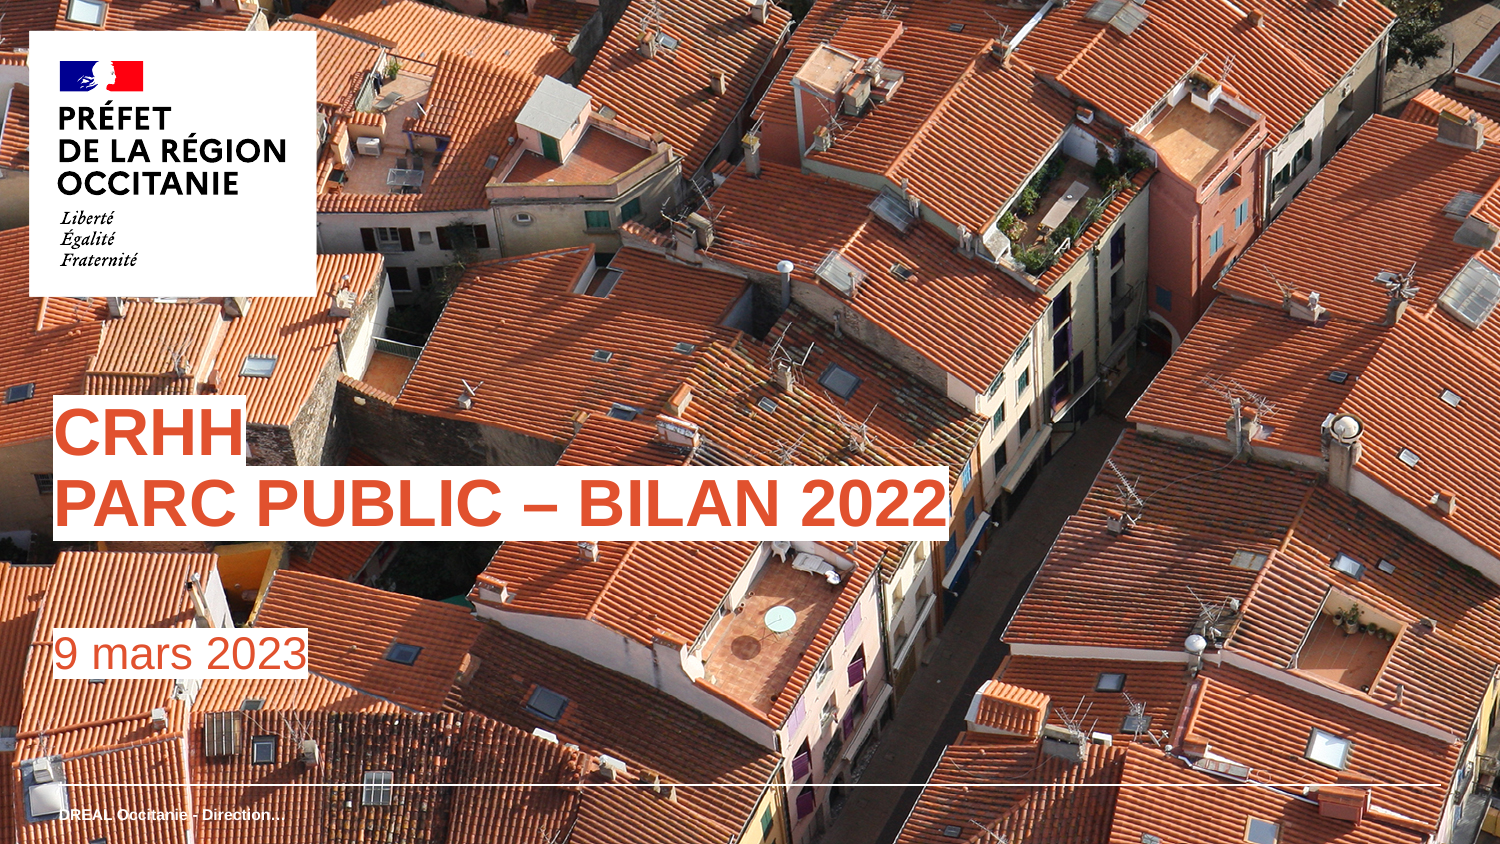

#
CRHH
PARC PUBLIC – BILAN 2022
9 mars 2023
DREAL Occitanie - Direction…